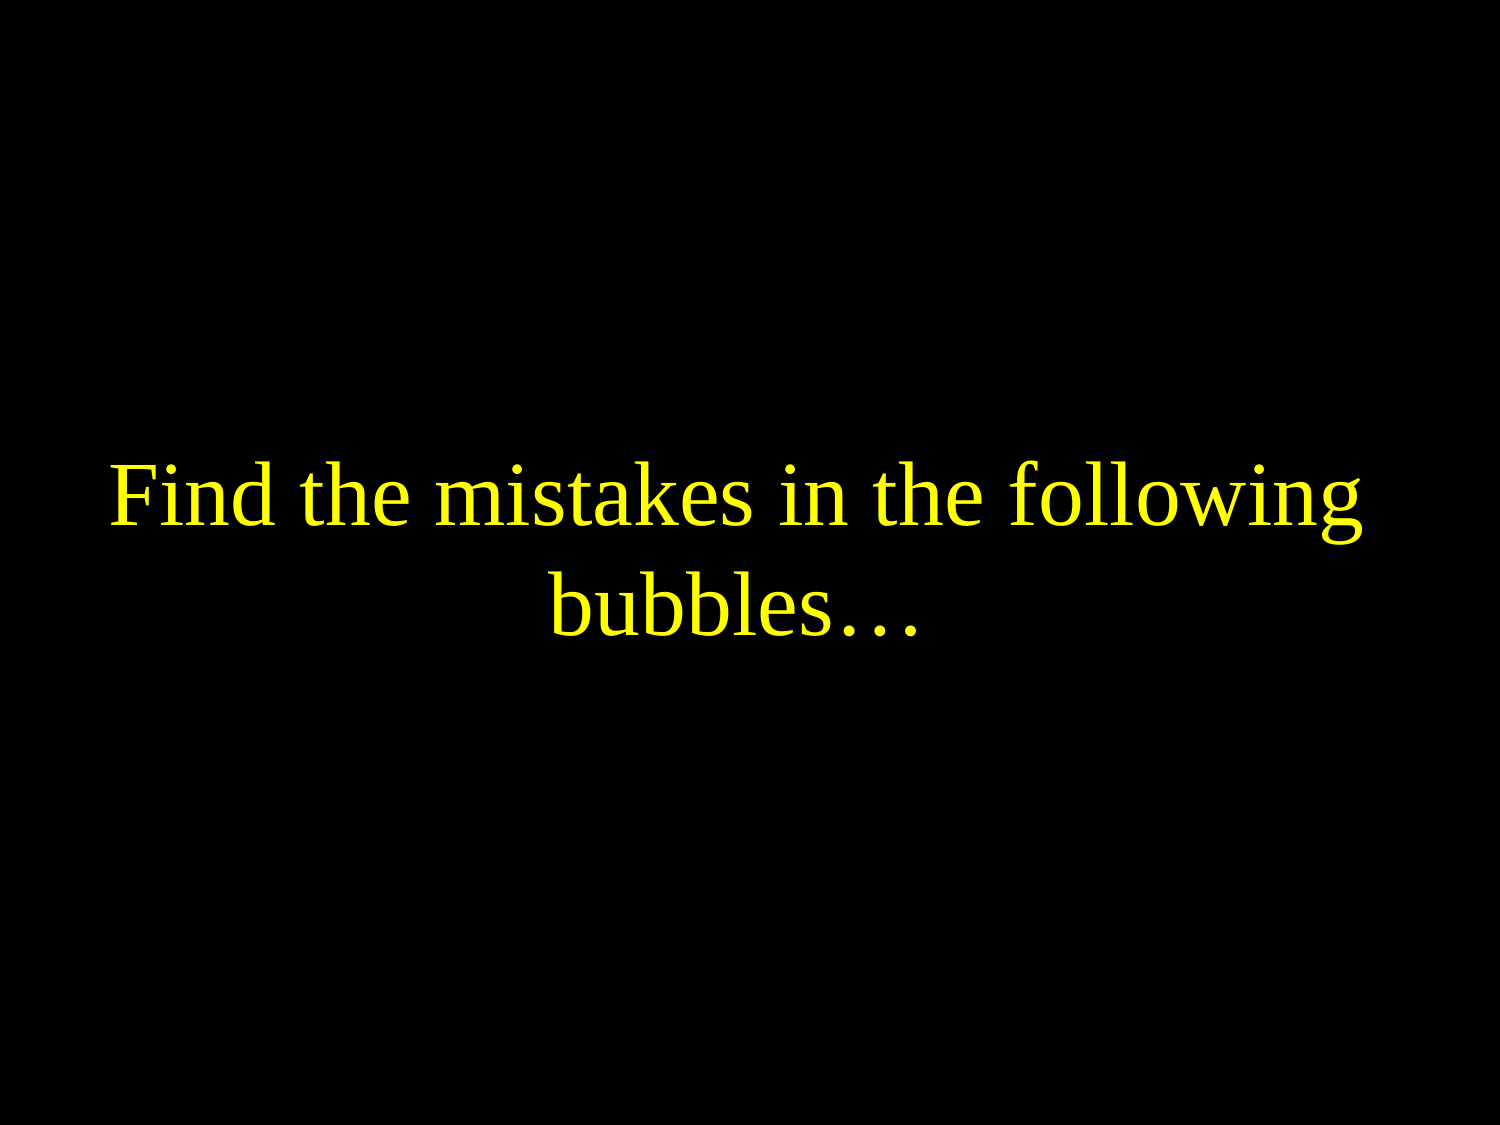

# Find the mistakes in the following bubbles…